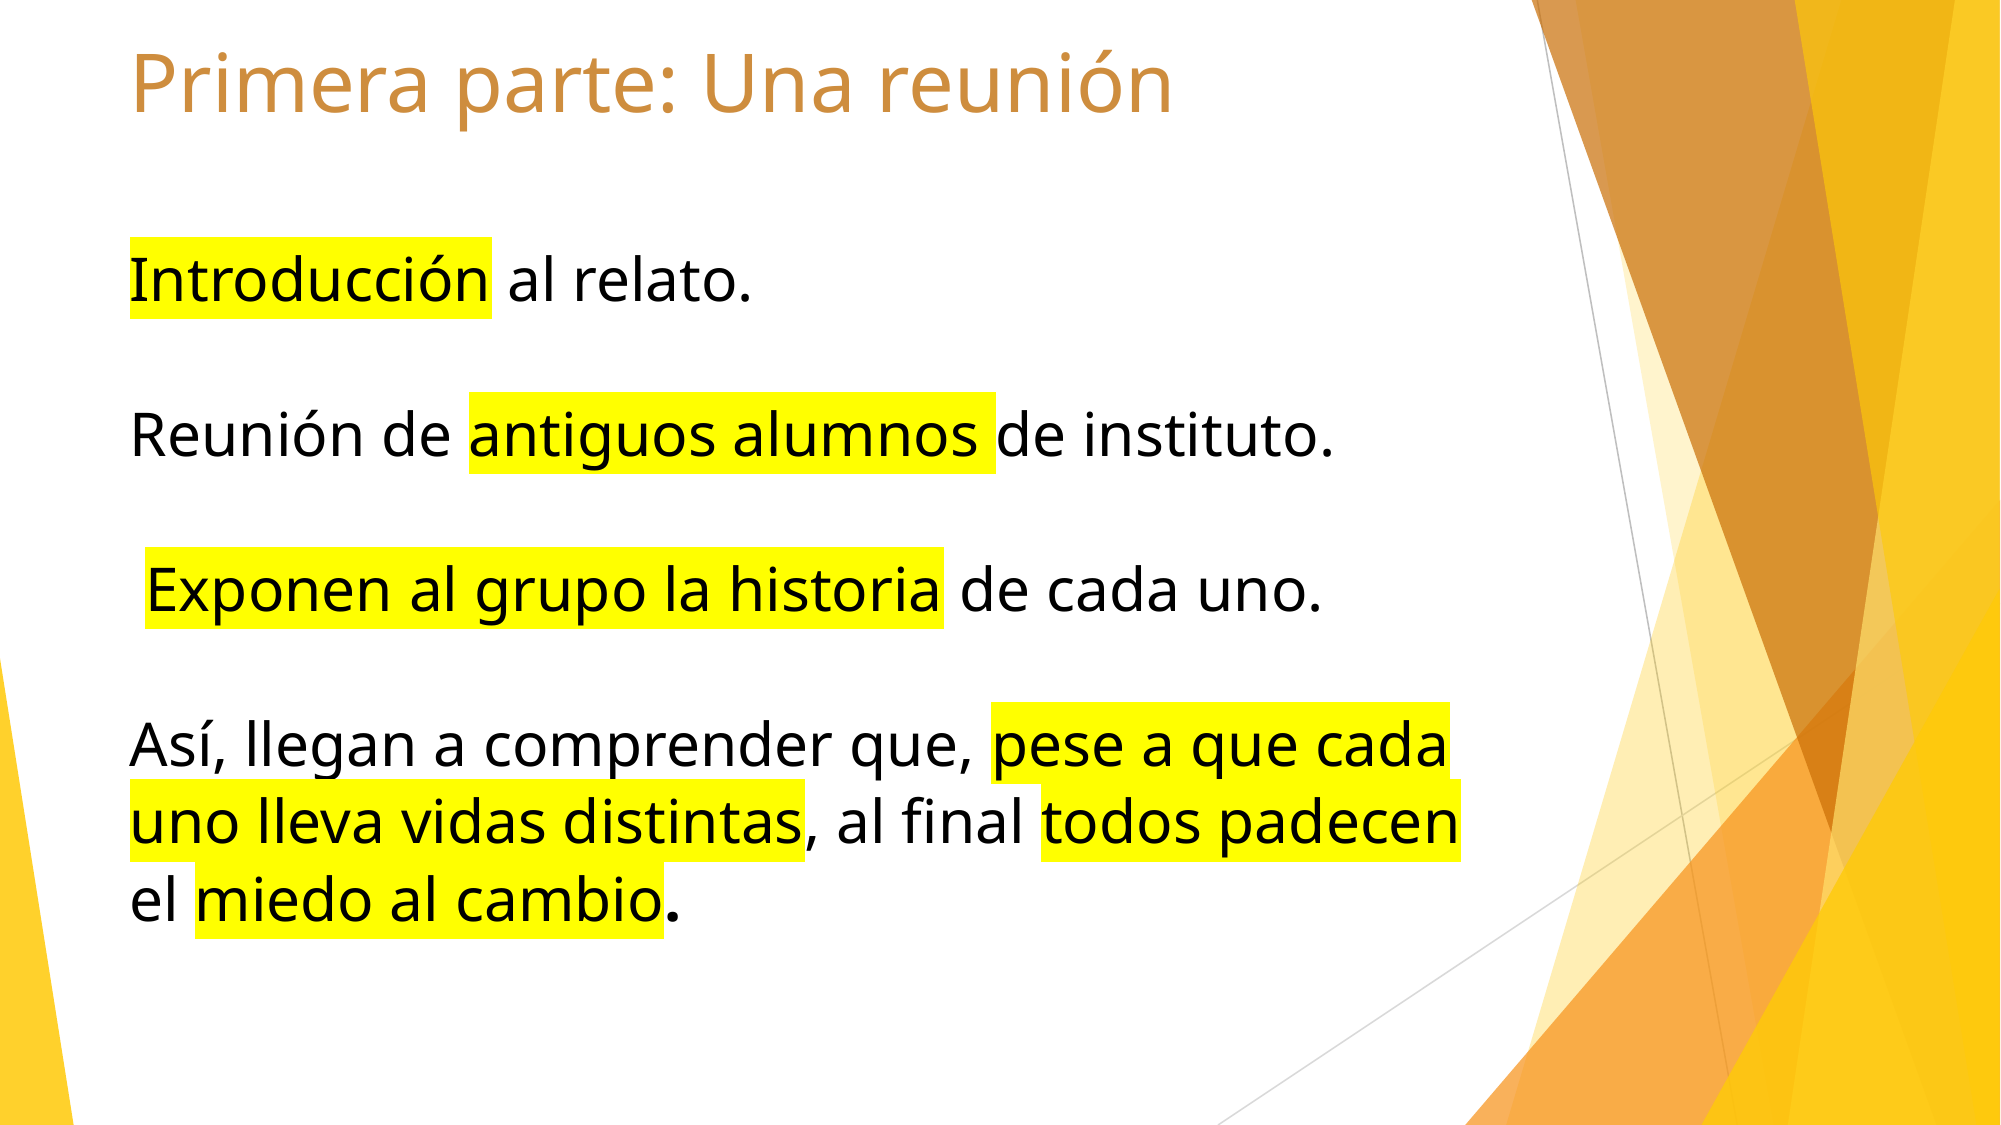

# Primera parte: Una reunión Introducción al relato. Reunión de antiguos alumnos de instituto. Exponen al grupo la historia de cada uno. Así, llegan a comprender que, pese a que cada uno lleva vidas distintas, al final todos padecen el miedo al cambio.